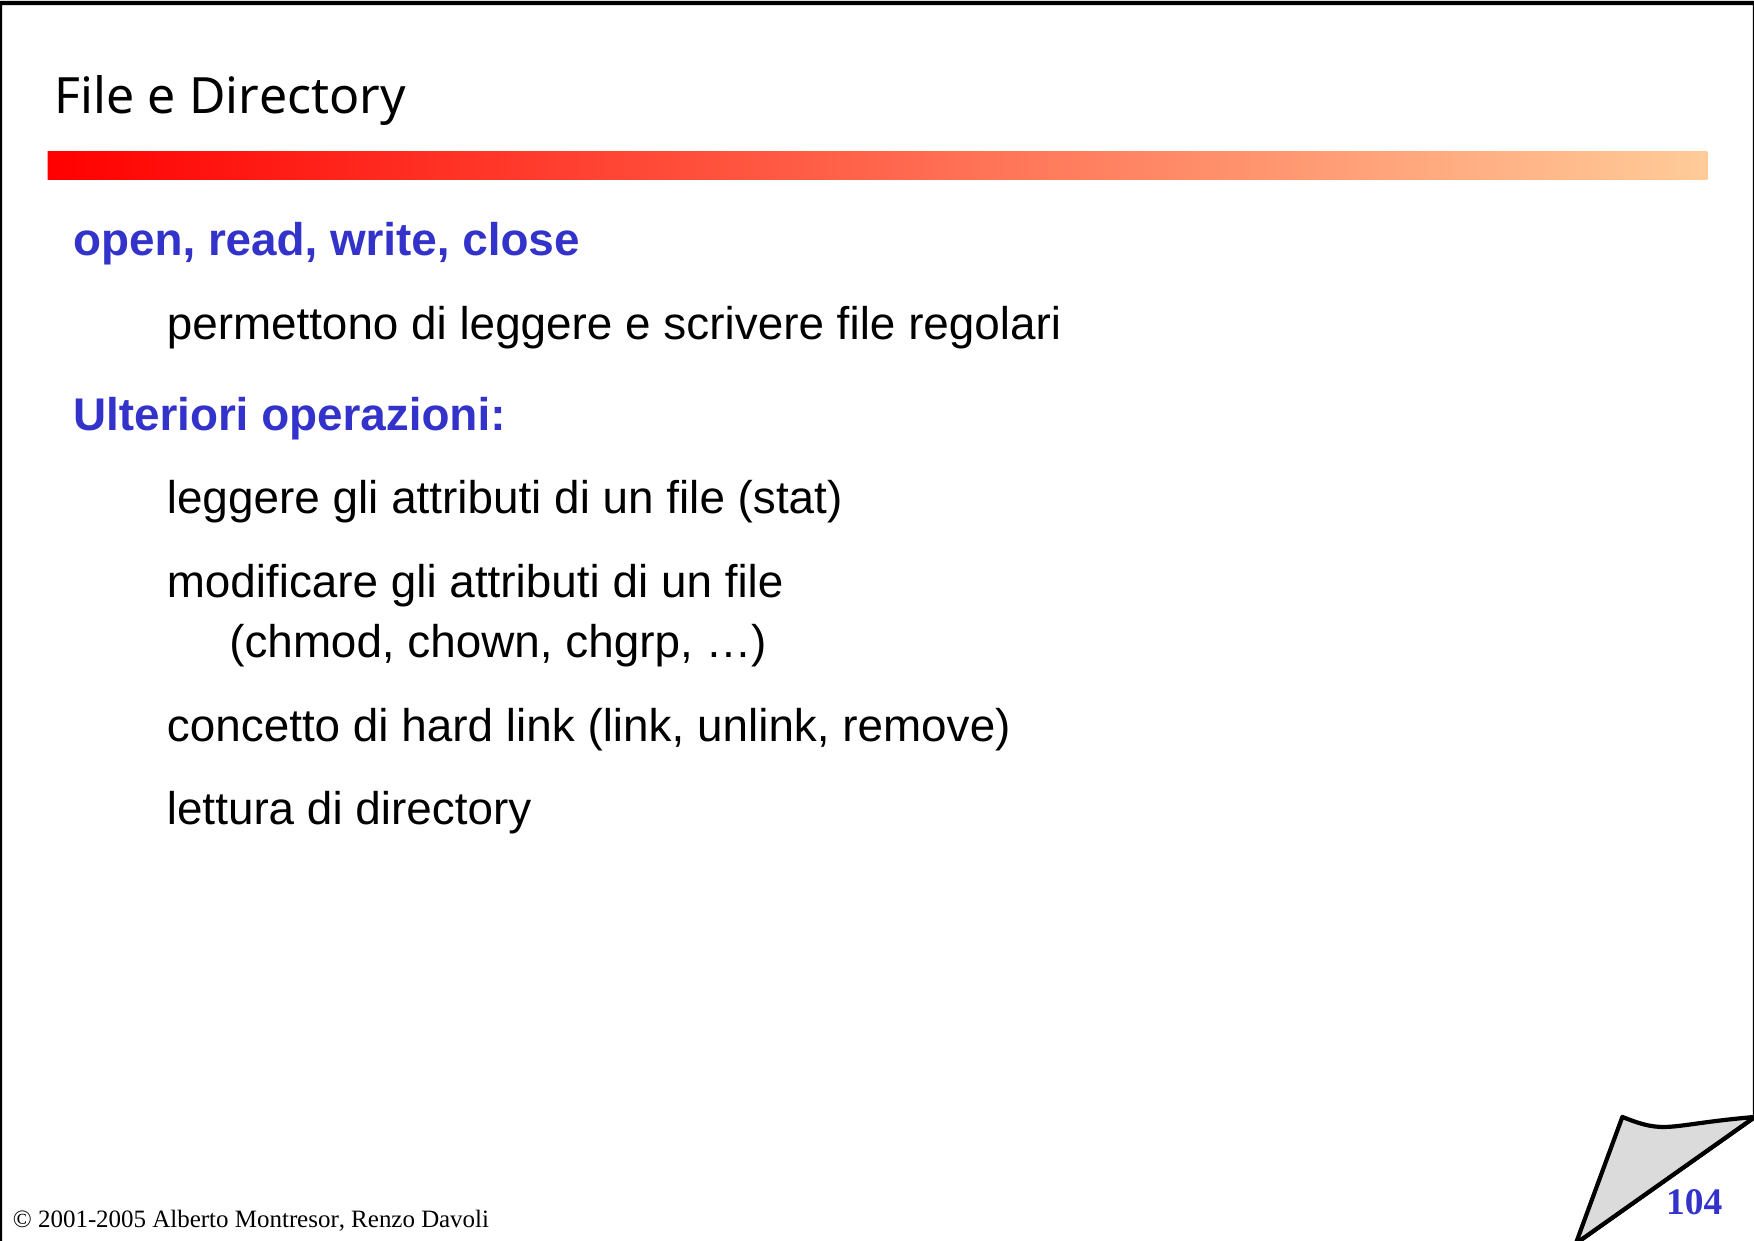

# File e Directory
open, read, write, close
permettono di leggere e scrivere file regolari
Ulteriori operazioni:
leggere gli attributi di un file (stat)
modificare gli attributi di un file
(chmod, chown, chgrp, …)
concetto di hard link (link, unlink, remove)
lettura di directory